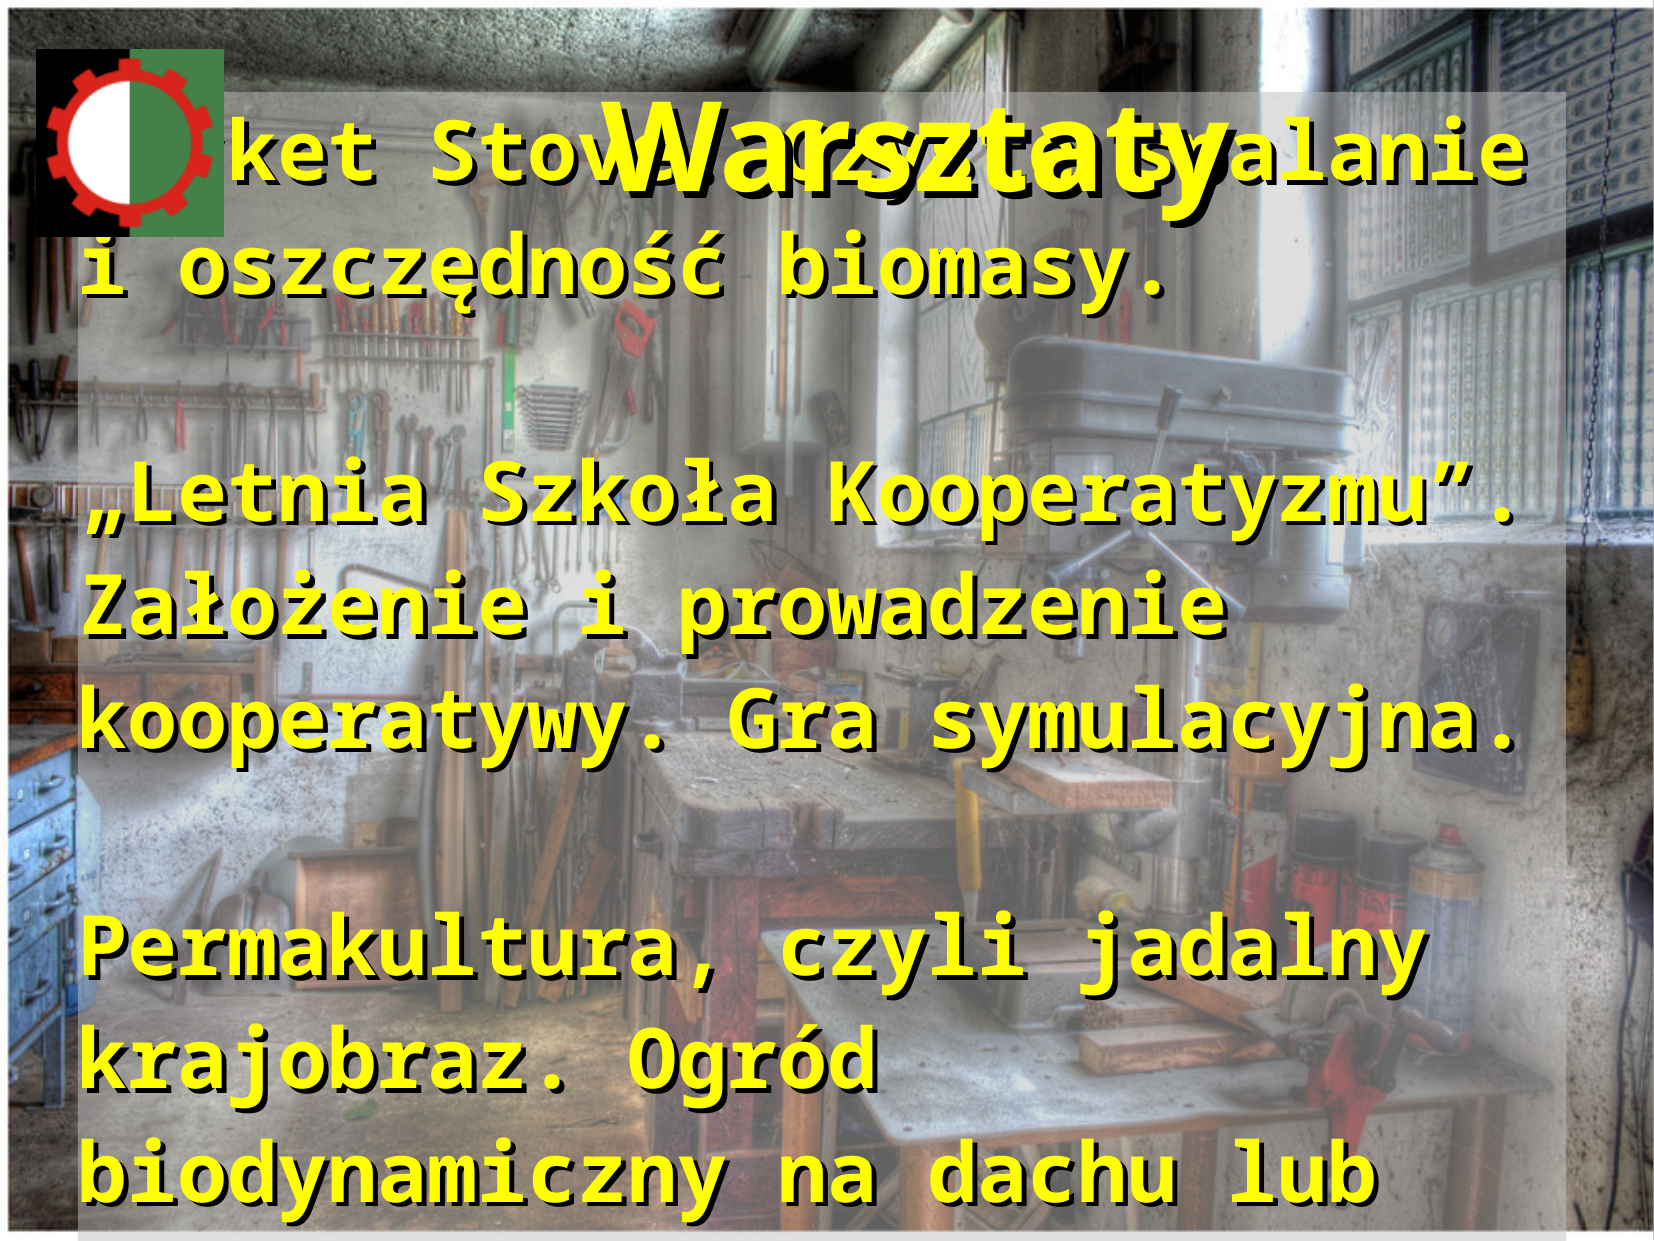

Warsztaty
# Rocket Stove. Czyste spalanie i oszczędność biomasy.
„Letnia Szkoła Kooperatyzmu”. Założenie i prowadzenie kooperatywy. Gra symulacyjna.
Permakultura, czyli jadalny krajobraz. Ogród biodynamiczny na dachu lub balkonie.